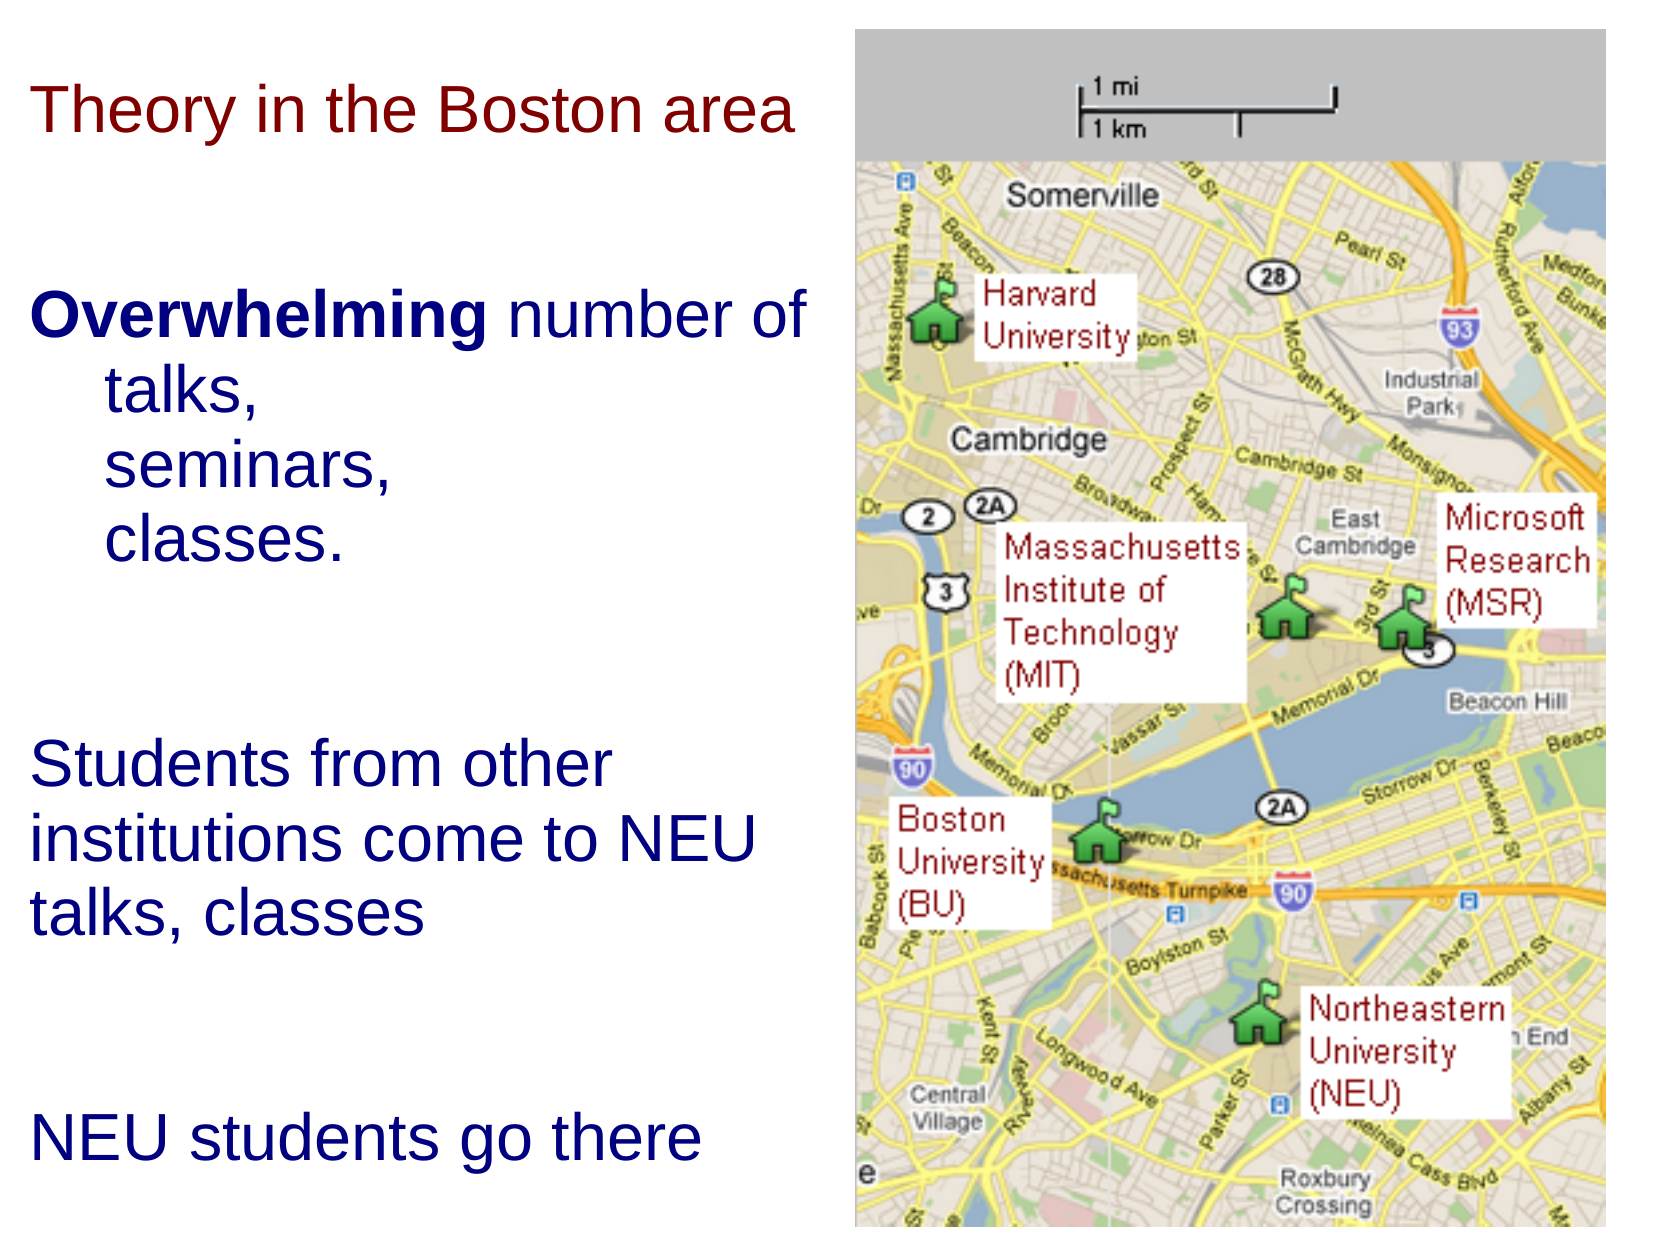

Theory in the Boston area
Overwhelming number of
	talks,
	seminars,
	classes.
Students from other
institutions come to NEU
talks, classes
NEU students go there
#